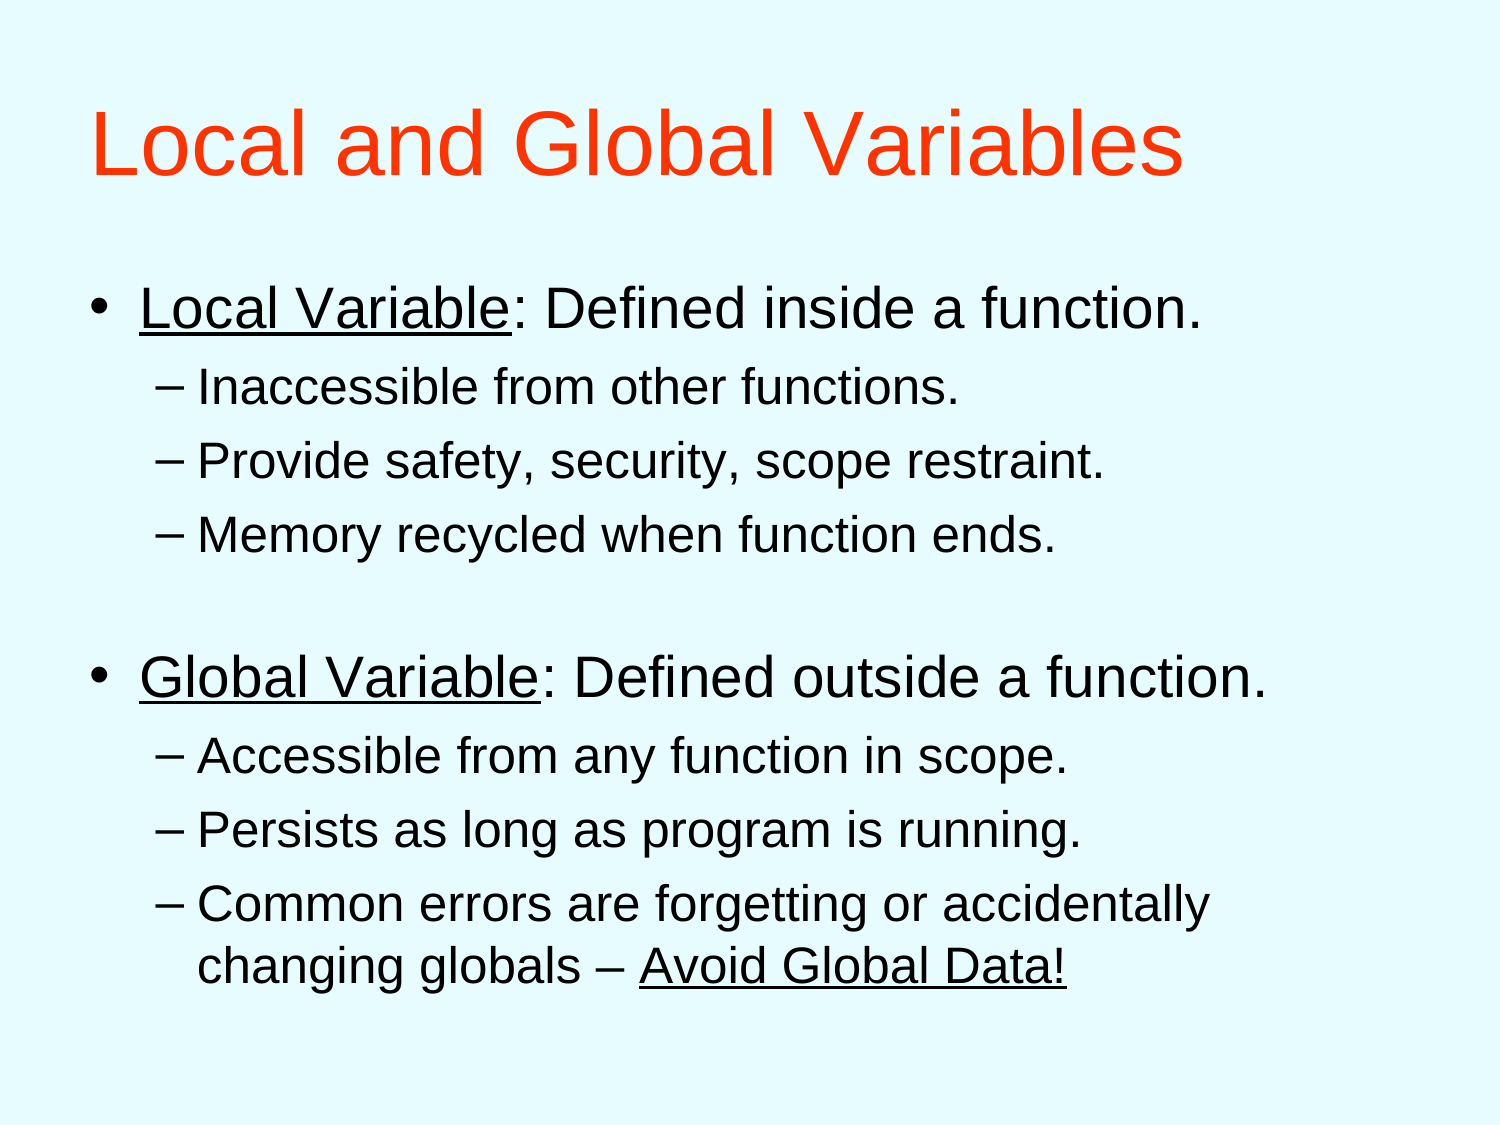

# Local and Global Variables
Local Variable: Defined inside a function.
Inaccessible from other functions.
Provide safety, security, scope restraint.
Memory recycled when function ends.
Global Variable: Defined outside a function.
Accessible from any function in scope.
Persists as long as program is running.
Common errors are forgetting or accidentally changing globals – Avoid Global Data!